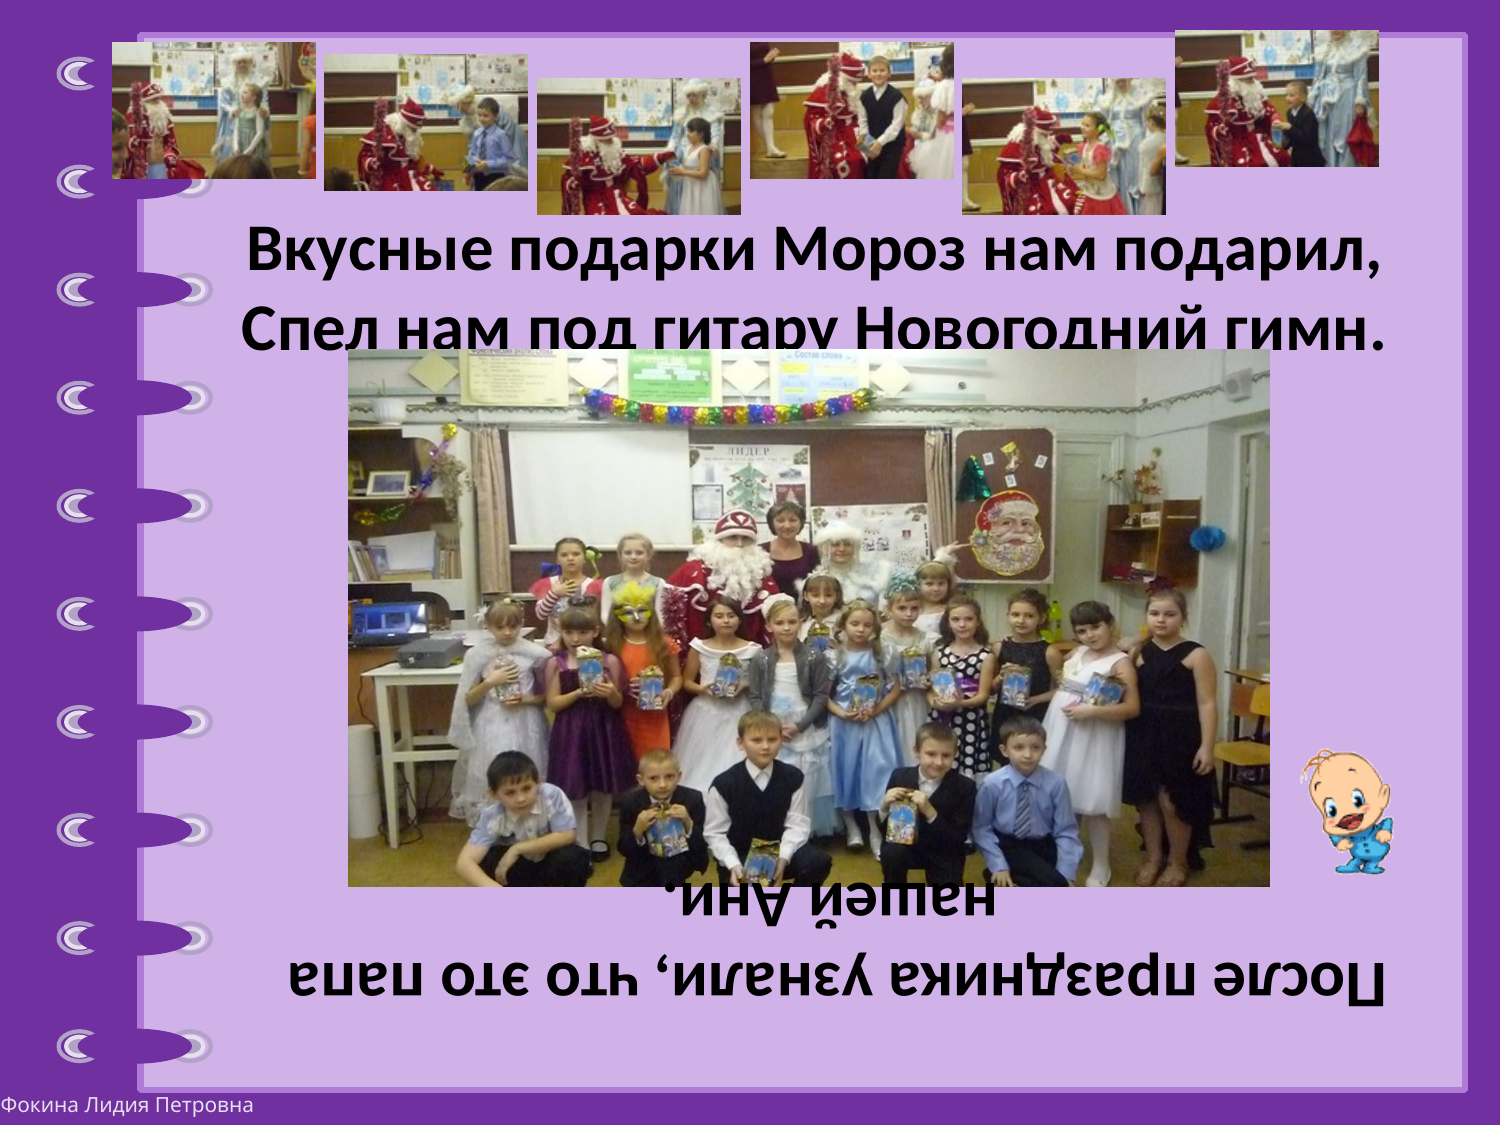

Вкусные подарки Мороз нам подарил,
Спел нам под гитару Новогодний гимн.
После праздника узнали, что это папа
нашей Ани.